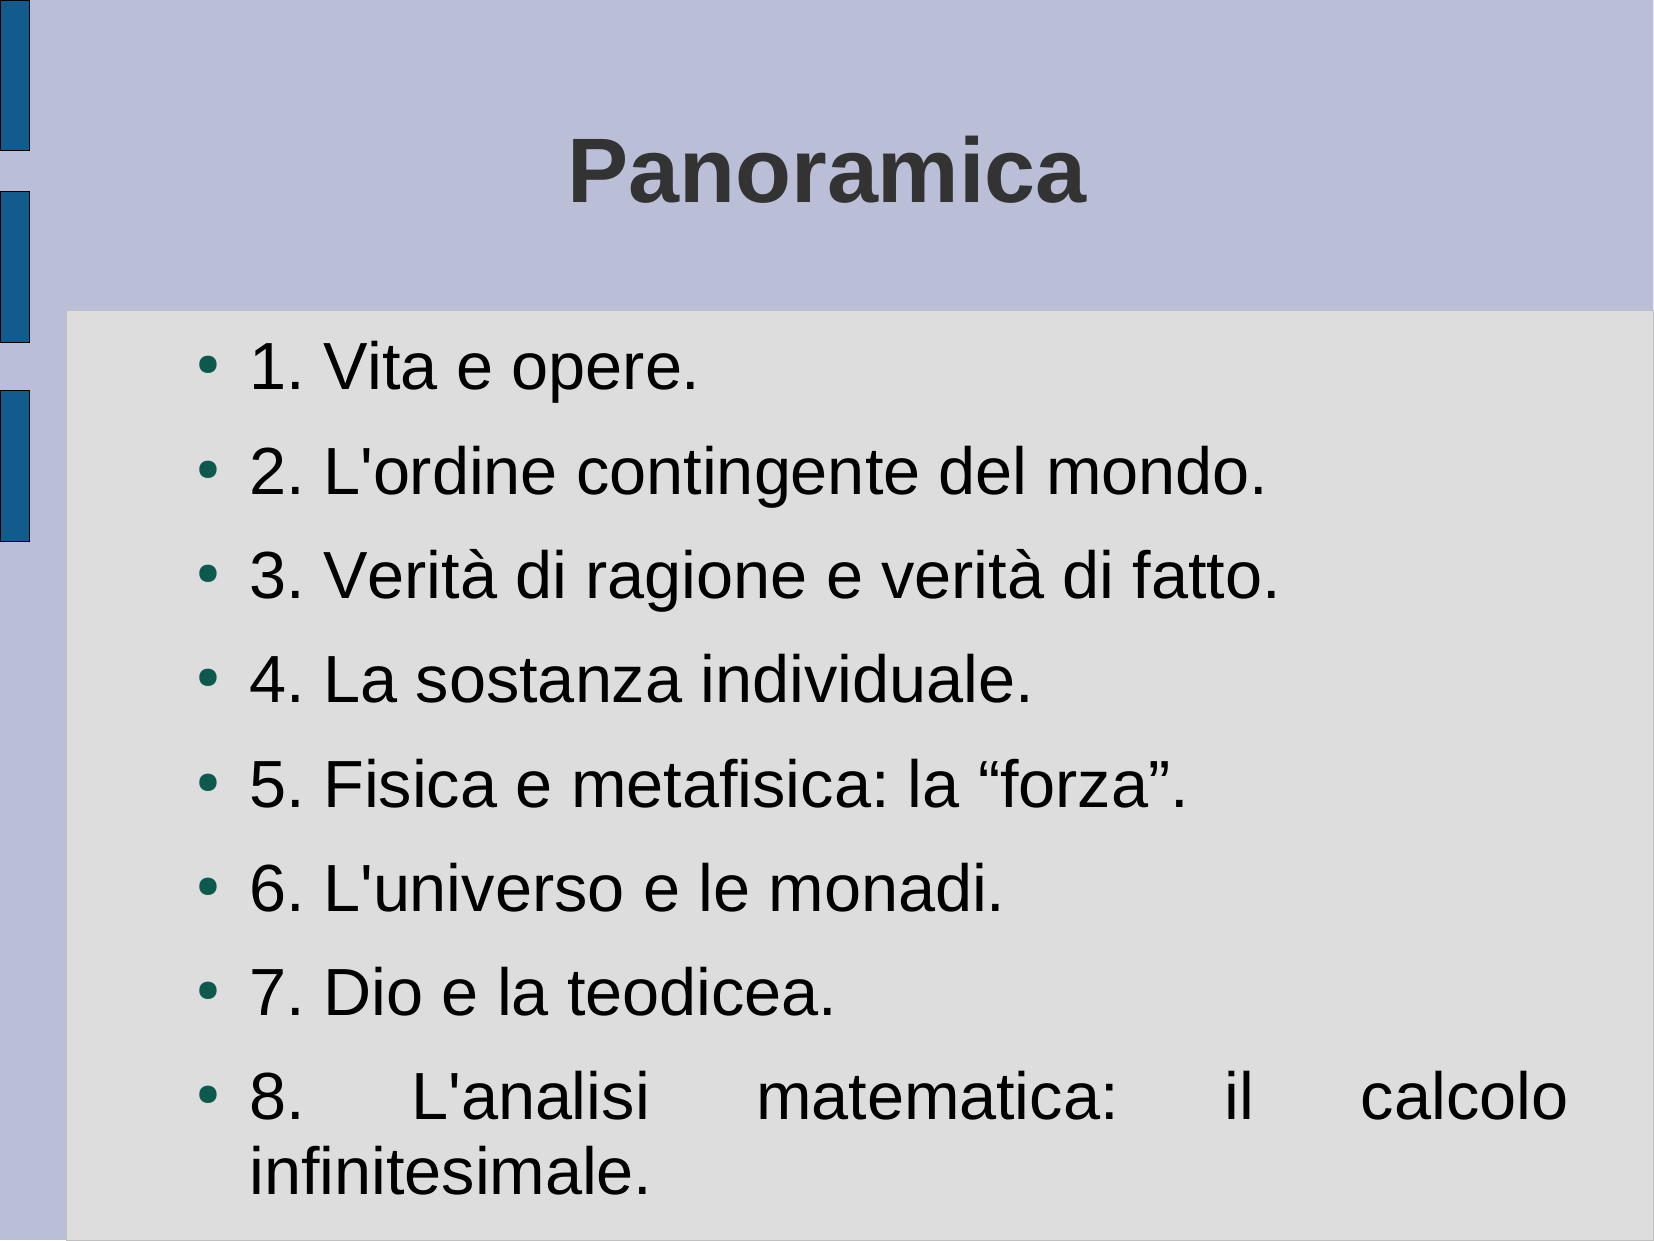

# Panoramica
1. Vita e opere.
2. L'ordine contingente del mondo.
3. Verità di ragione e verità di fatto.
4. La sostanza individuale.
5. Fisica e metafisica: la “forza”.
6. L'universo e le monadi.
7. Dio e la teodicea.
8. L'analisi matematica: il calcolo infinitesimale.